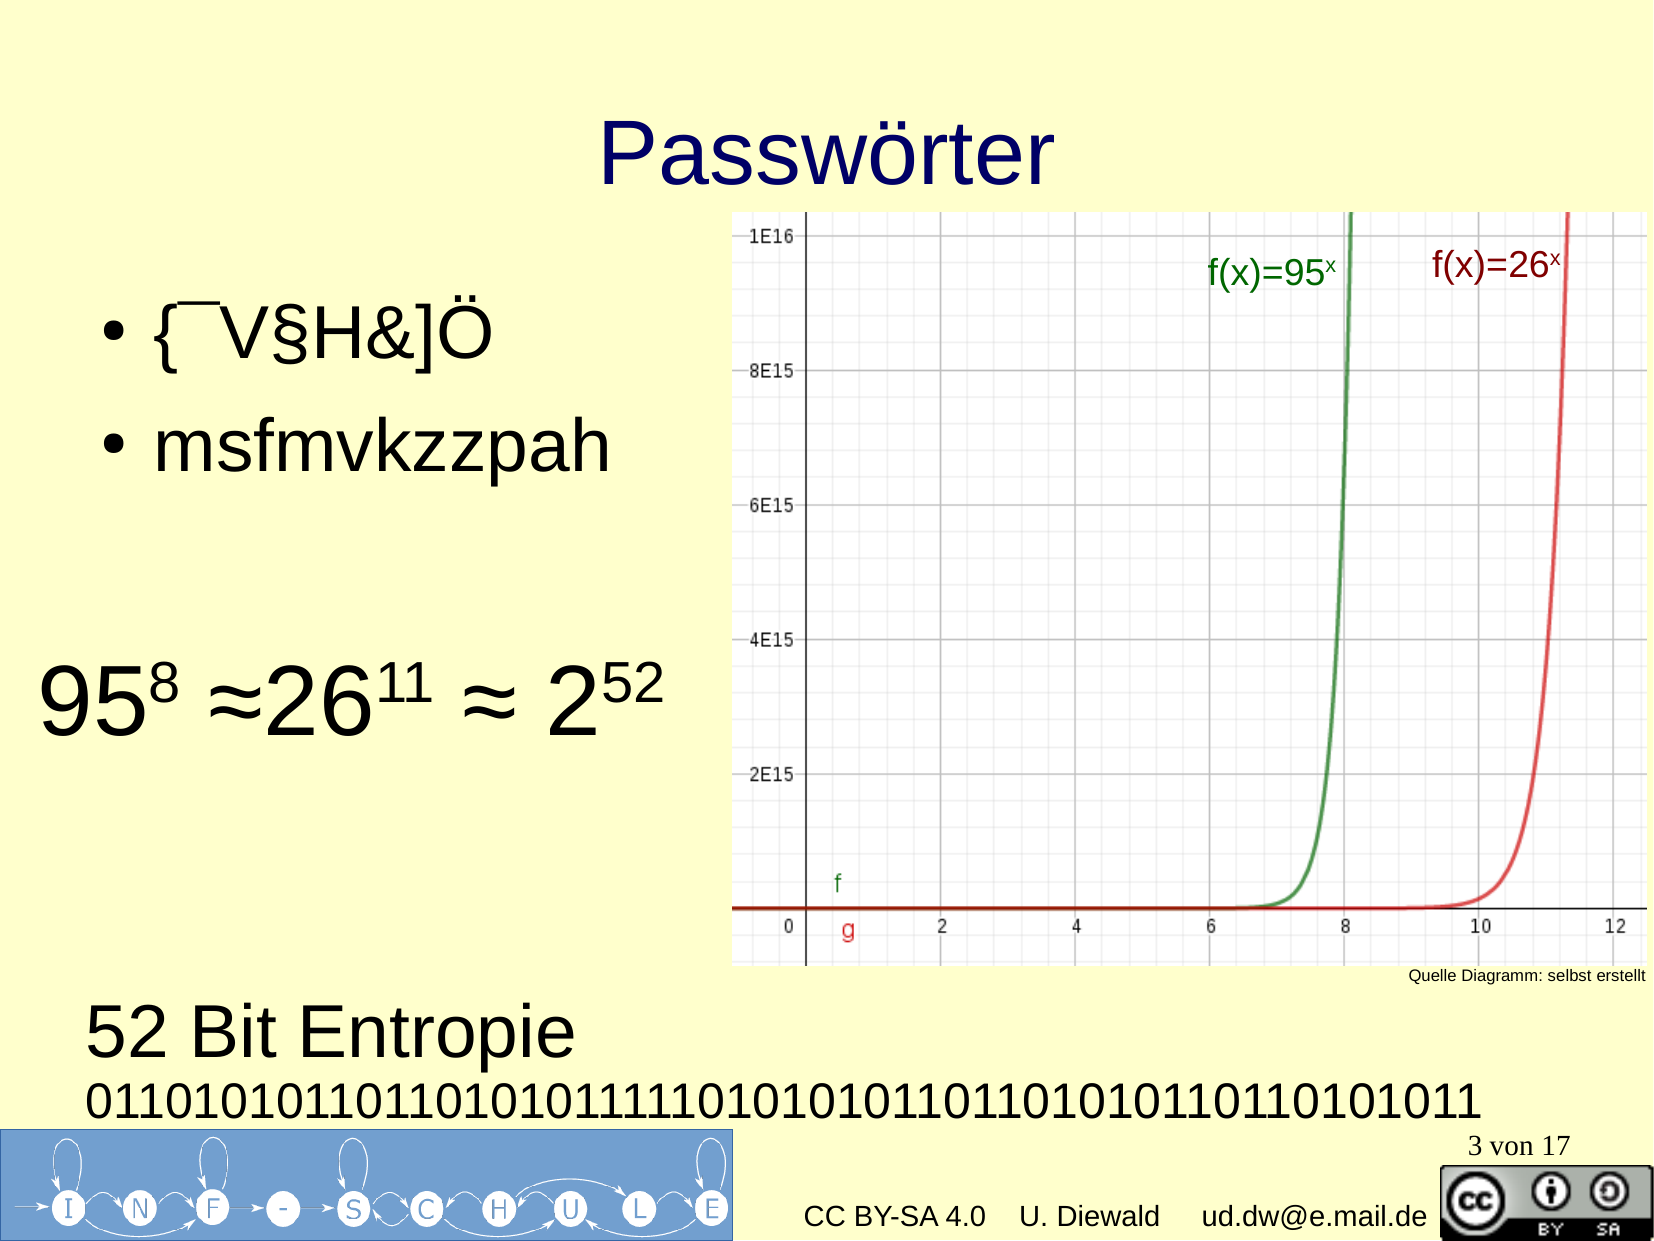

# Passwörter
f(x)=26x
f(x)=95x
{¯V§H&]Ö
msfmvkzzpah
958 ≈2611 ≈ 252
Quelle Diagramm: selbst erstellt
52 Bit Entropie
0110101011011010101111101010101101101010110110101011
3